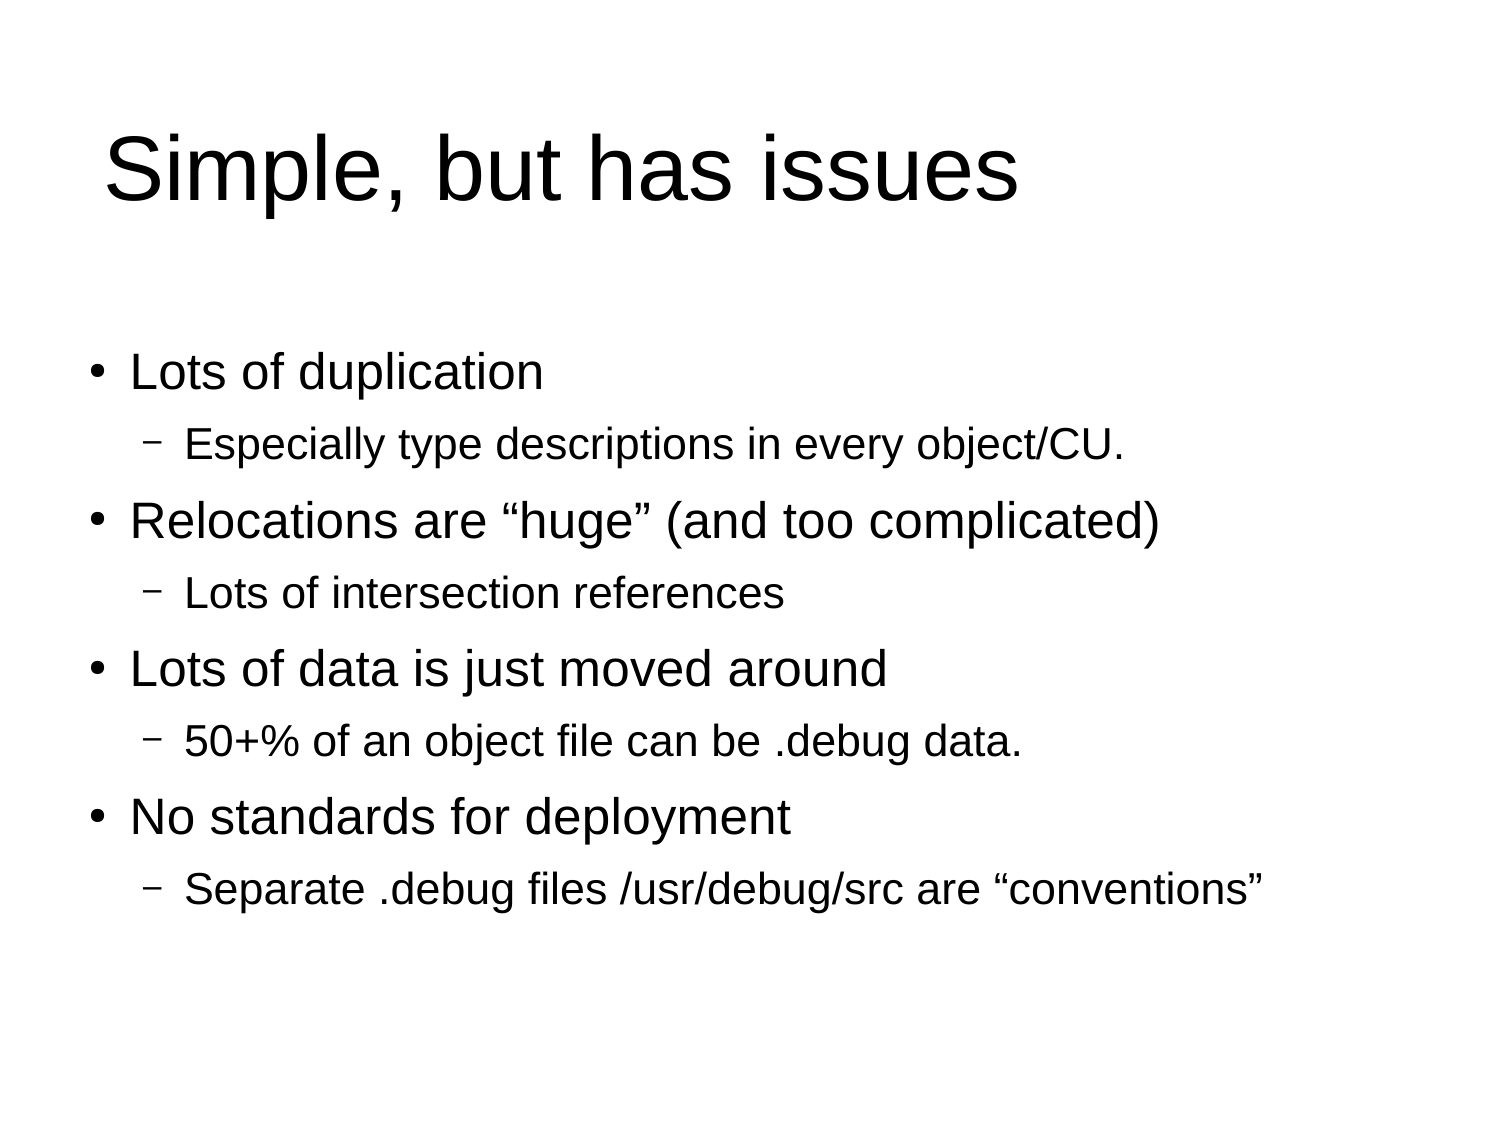

# Simple, but has issues
Lots of duplication
Especially type descriptions in every object/CU.
Relocations are “huge” (and too complicated)
Lots of intersection references
Lots of data is just moved around
50+% of an object file can be .debug data.
No standards for deployment
Separate .debug files /usr/debug/src are “conventions”